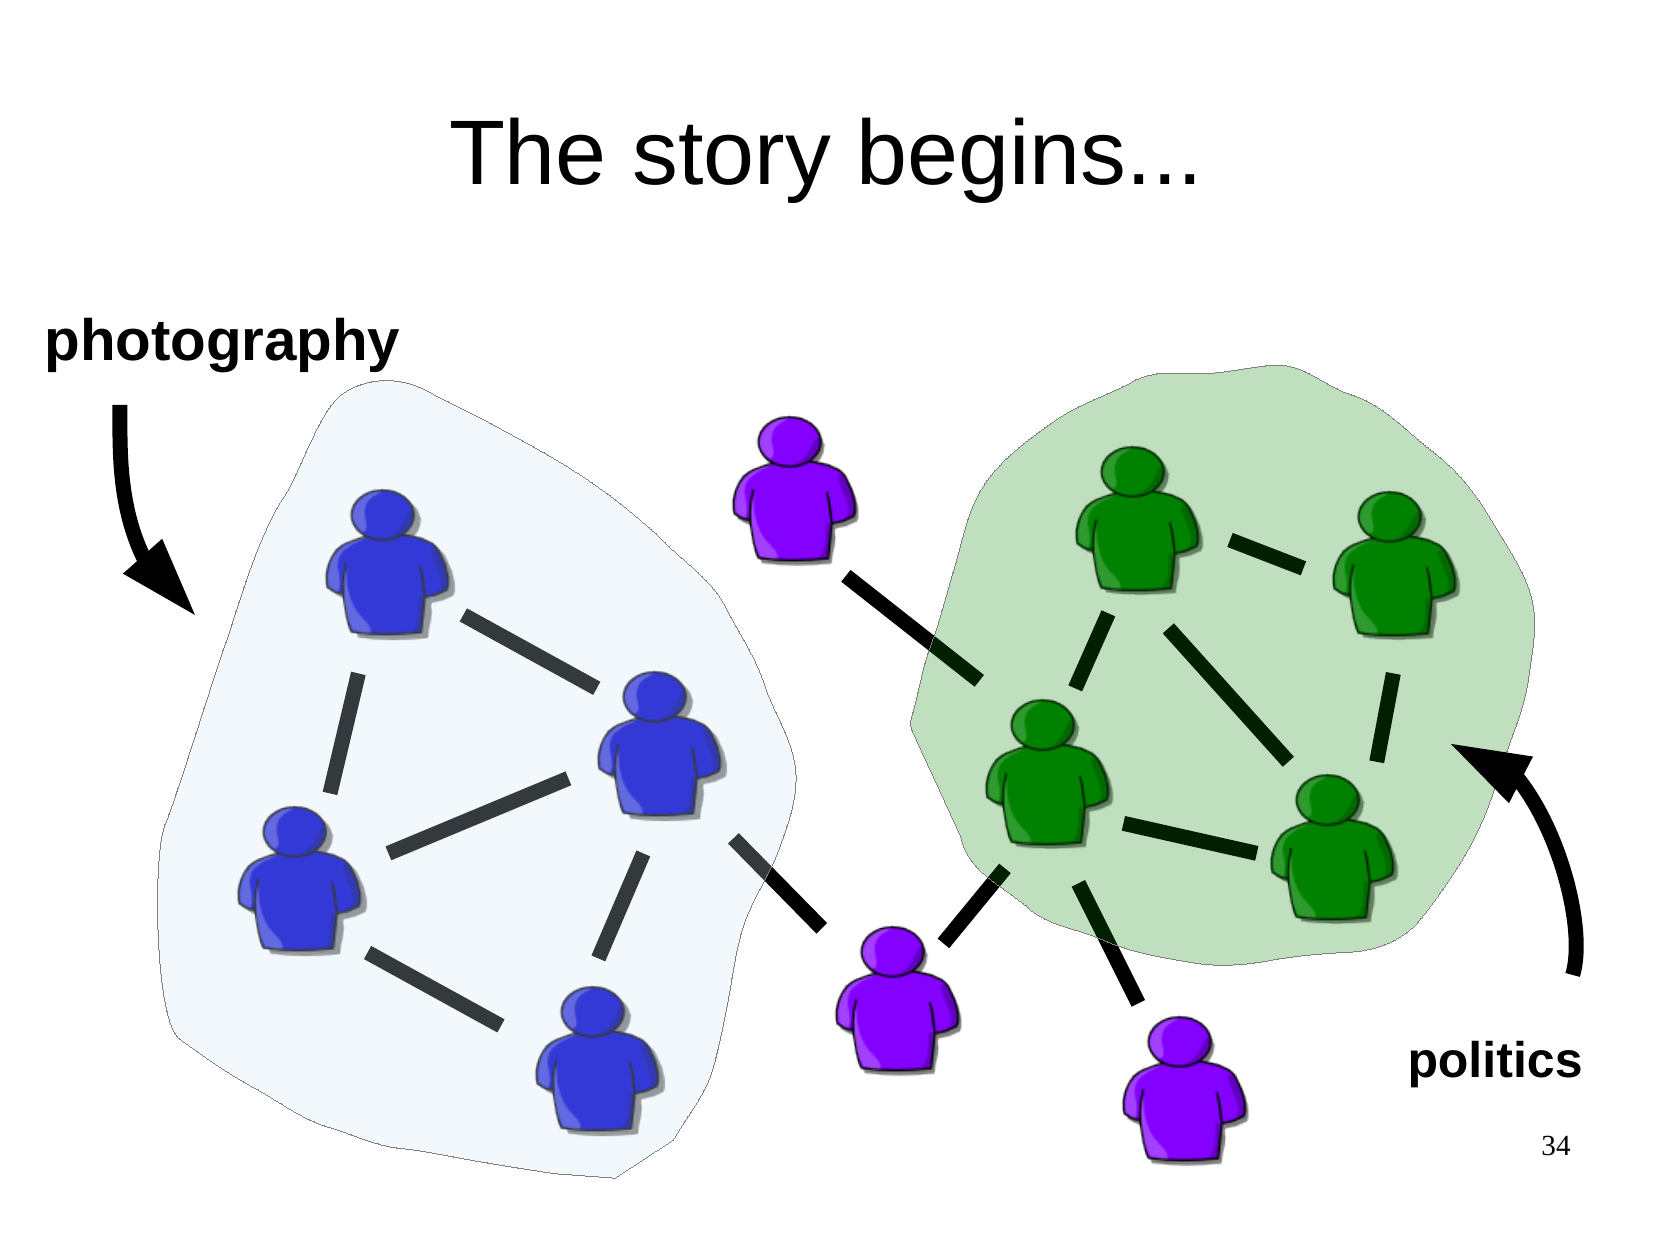

# The story begins...
photography
politics
34